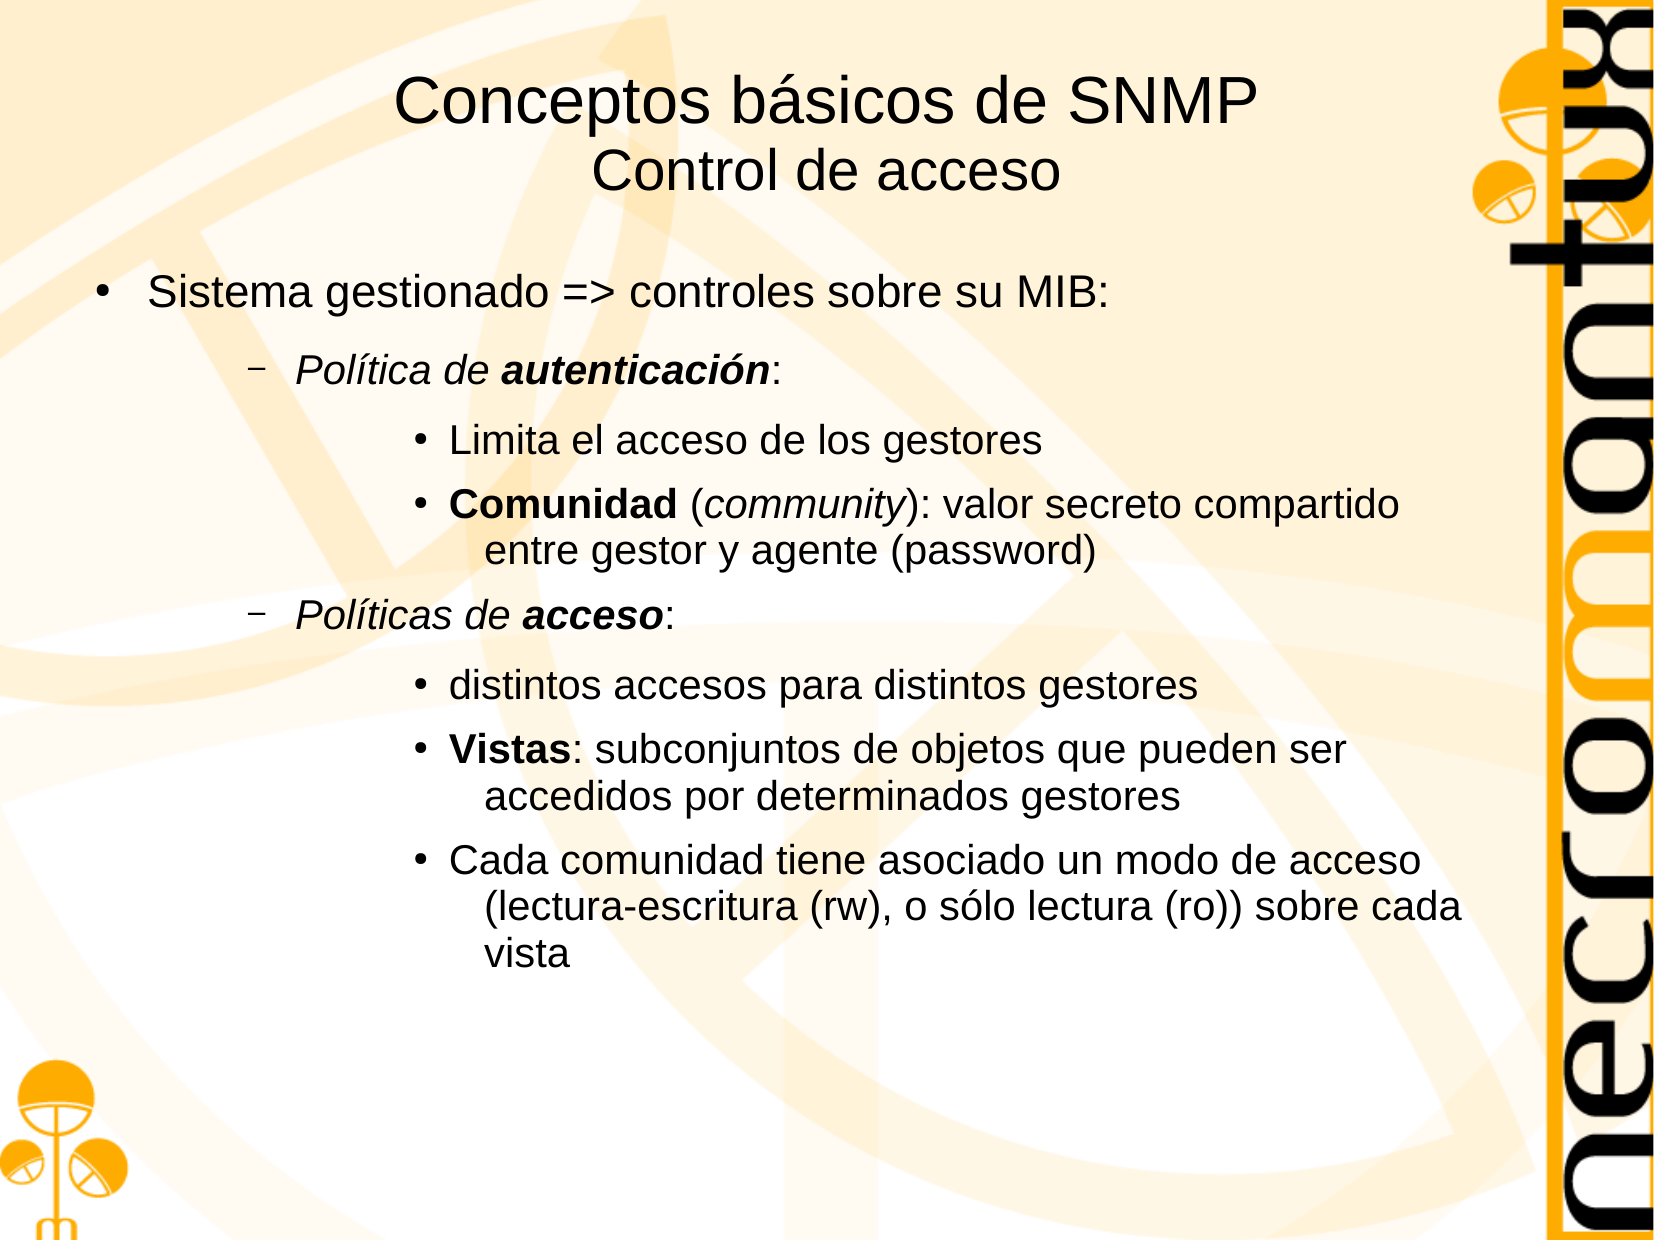

# Conceptos básicos de SNMP Control de acceso
Sistema gestionado => controles sobre su MIB:
Política de autenticación:
Limita el acceso de los gestores
Comunidad (community): valor secreto compartido entre gestor y agente (password)
Políticas de acceso:
distintos accesos para distintos gestores
Vistas: subconjuntos de objetos que pueden ser accedidos por determinados gestores
Cada comunidad tiene asociado un modo de acceso (lectura-escritura (rw), o sólo lectura (ro)) sobre cada vista